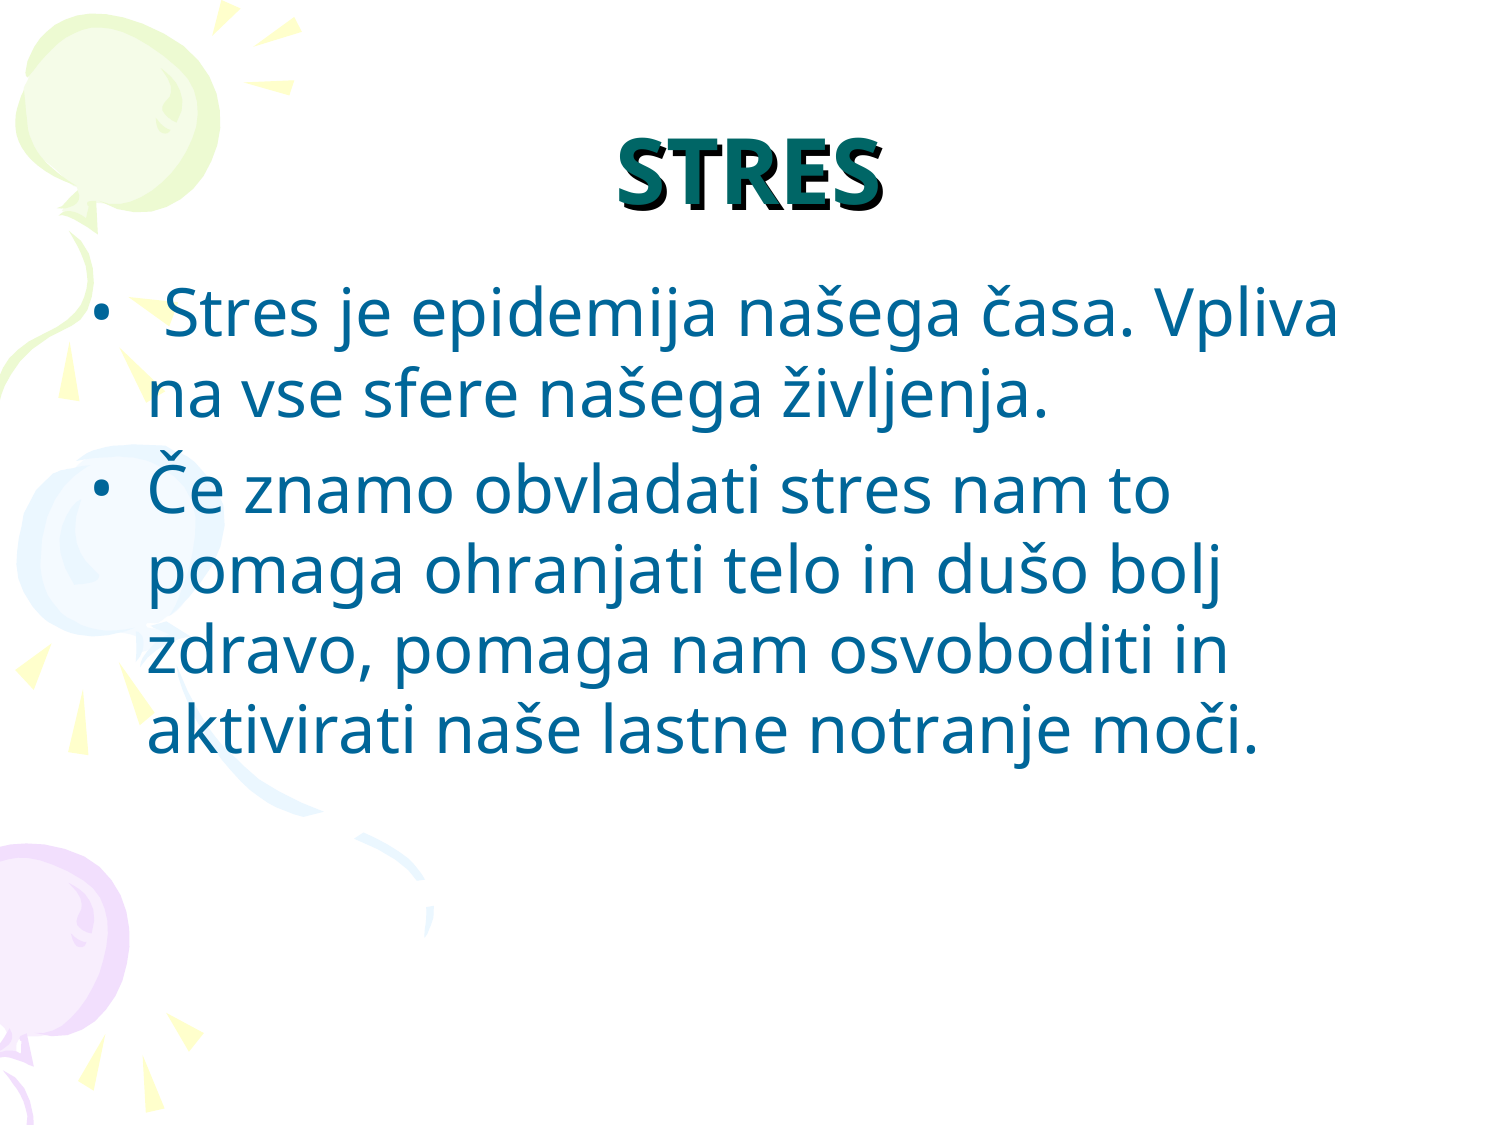

# STRES
 Stres je epidemija našega časa. Vpliva na vse sfere našega življenja.
Če znamo obvladati stres nam to pomaga ohranjati telo in dušo bolj zdravo, pomaga nam osvoboditi in aktivirati naše lastne notranje moči.